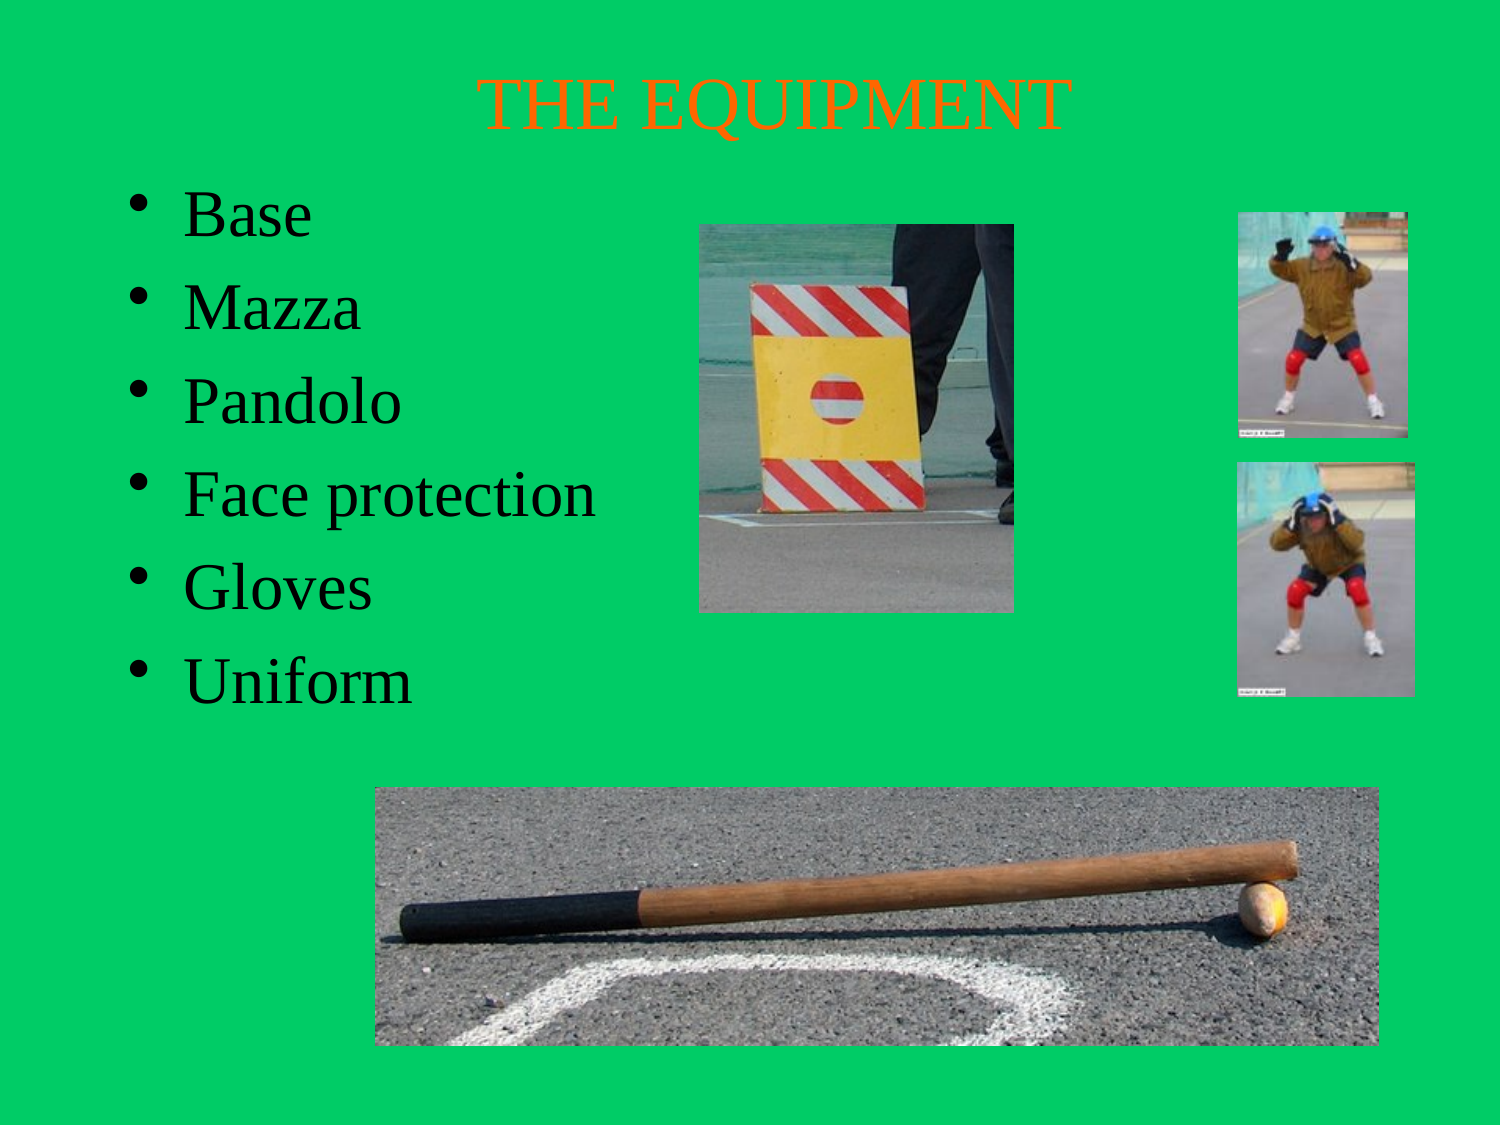

# THE EQUIPMENT
Base
Mazza
Pandolo
Face protection
Gloves
Uniform